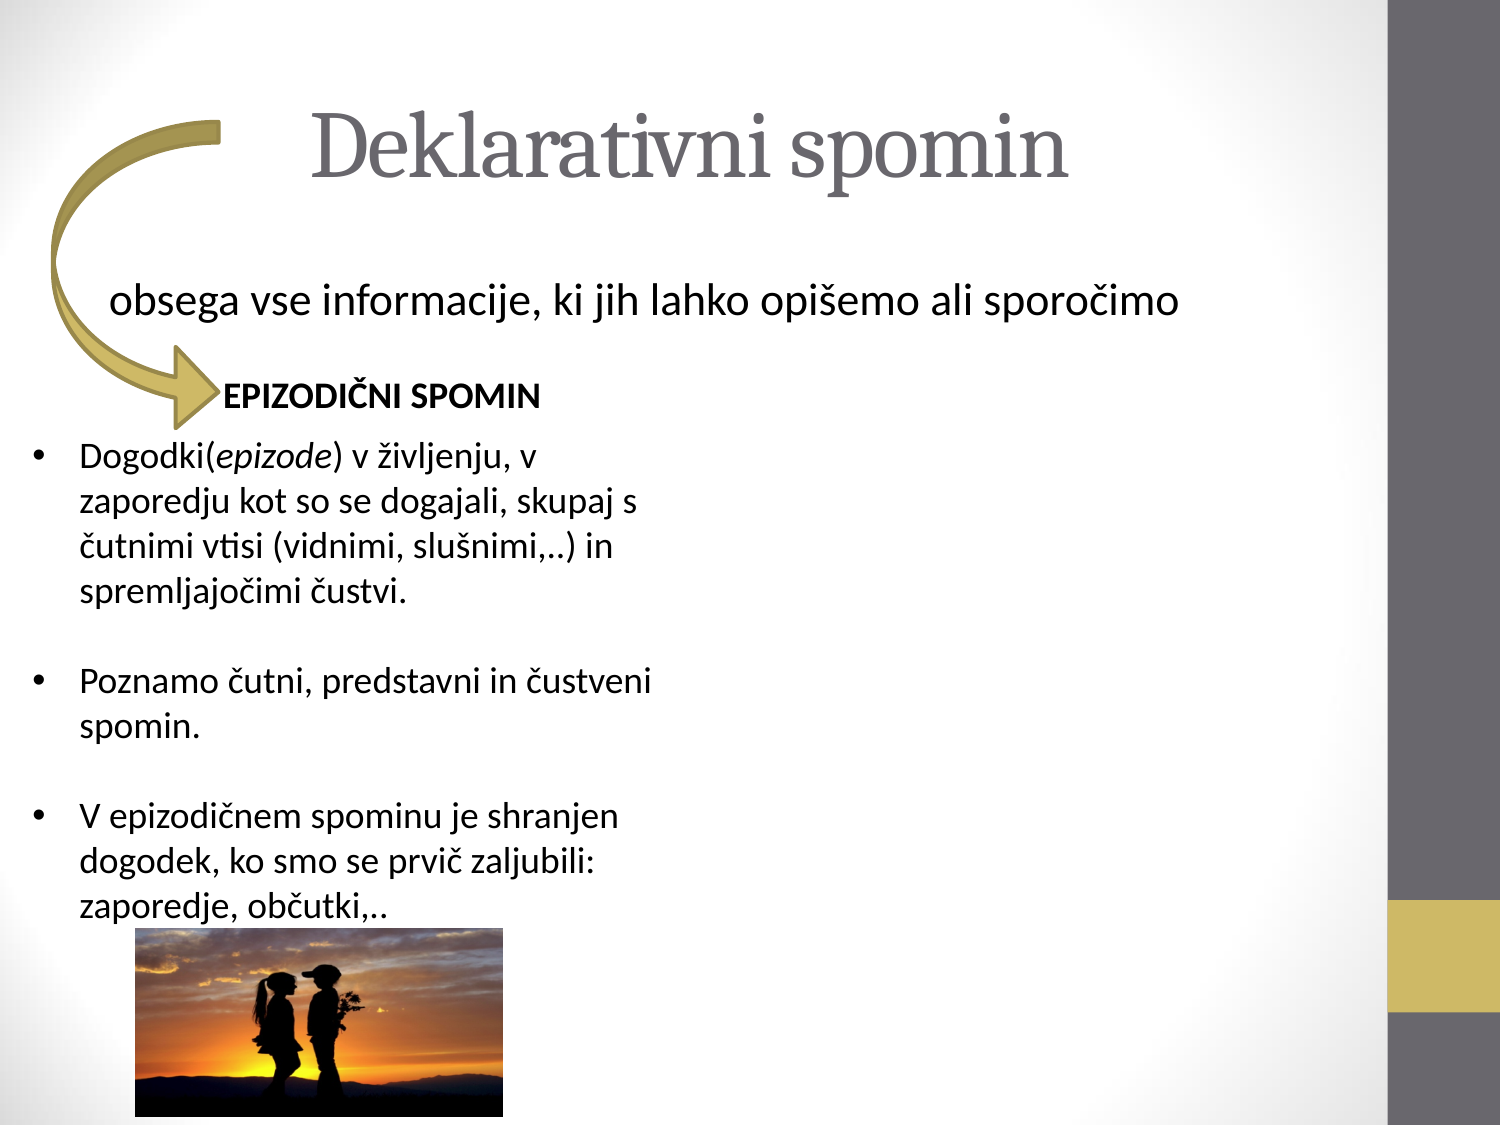

# Deklarativni spomin
obsega vse informacije, ki jih lahko opišemo ali sporočimo
EPIZODIČNI SPOMIN
Dogodki(epizode) v življenju, v zaporedju kot so se dogajali, skupaj s čutnimi vtisi (vidnimi, slušnimi,..) in spremljajočimi čustvi.
Poznamo čutni, predstavni in čustveni spomin.
V epizodičnem spominu je shranjen dogodek, ko smo se prvič zaljubili: zaporedje, občutki,..